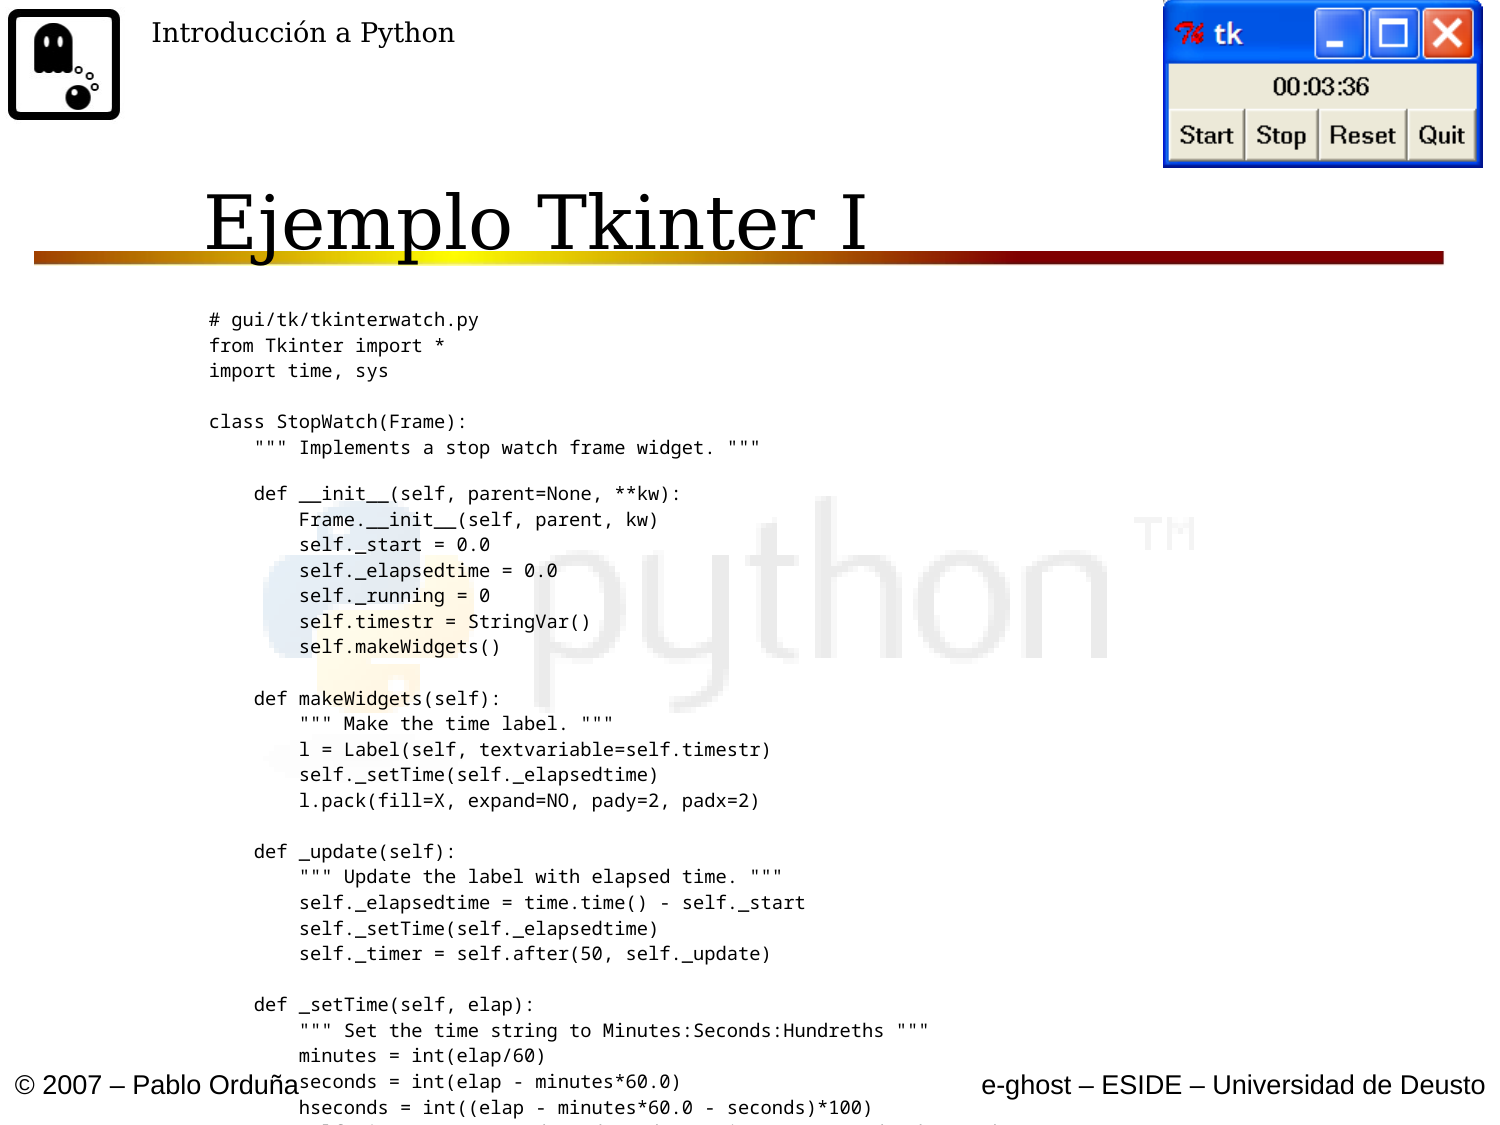

# Ejemplo Tkinter I
# gui/tk/tkinterwatch.py
from Tkinter import *
import time, sys
class StopWatch(Frame):
 """ Implements a stop watch frame widget. """
 def __init__(self, parent=None, **kw):
 Frame.__init__(self, parent, kw)
 self._start = 0.0
 self._elapsedtime = 0.0
 self._running = 0
 self.timestr = StringVar()
 self.makeWidgets()
 def makeWidgets(self):
 """ Make the time label. """
 l = Label(self, textvariable=self.timestr)
 self._setTime(self._elapsedtime)
 l.pack(fill=X, expand=NO, pady=2, padx=2)
 def _update(self):
 """ Update the label with elapsed time. """
 self._elapsedtime = time.time() - self._start
 self._setTime(self._elapsedtime)
 self._timer = self.after(50, self._update)
 def _setTime(self, elap):
 """ Set the time string to Minutes:Seconds:Hundreths """
 minutes = int(elap/60)
 seconds = int(elap - minutes*60.0)
 hseconds = int((elap - minutes*60.0 - seconds)*100)
 self.timestr.set('%02d:%02d:%02d' % (minutes, seconds, hseconds))